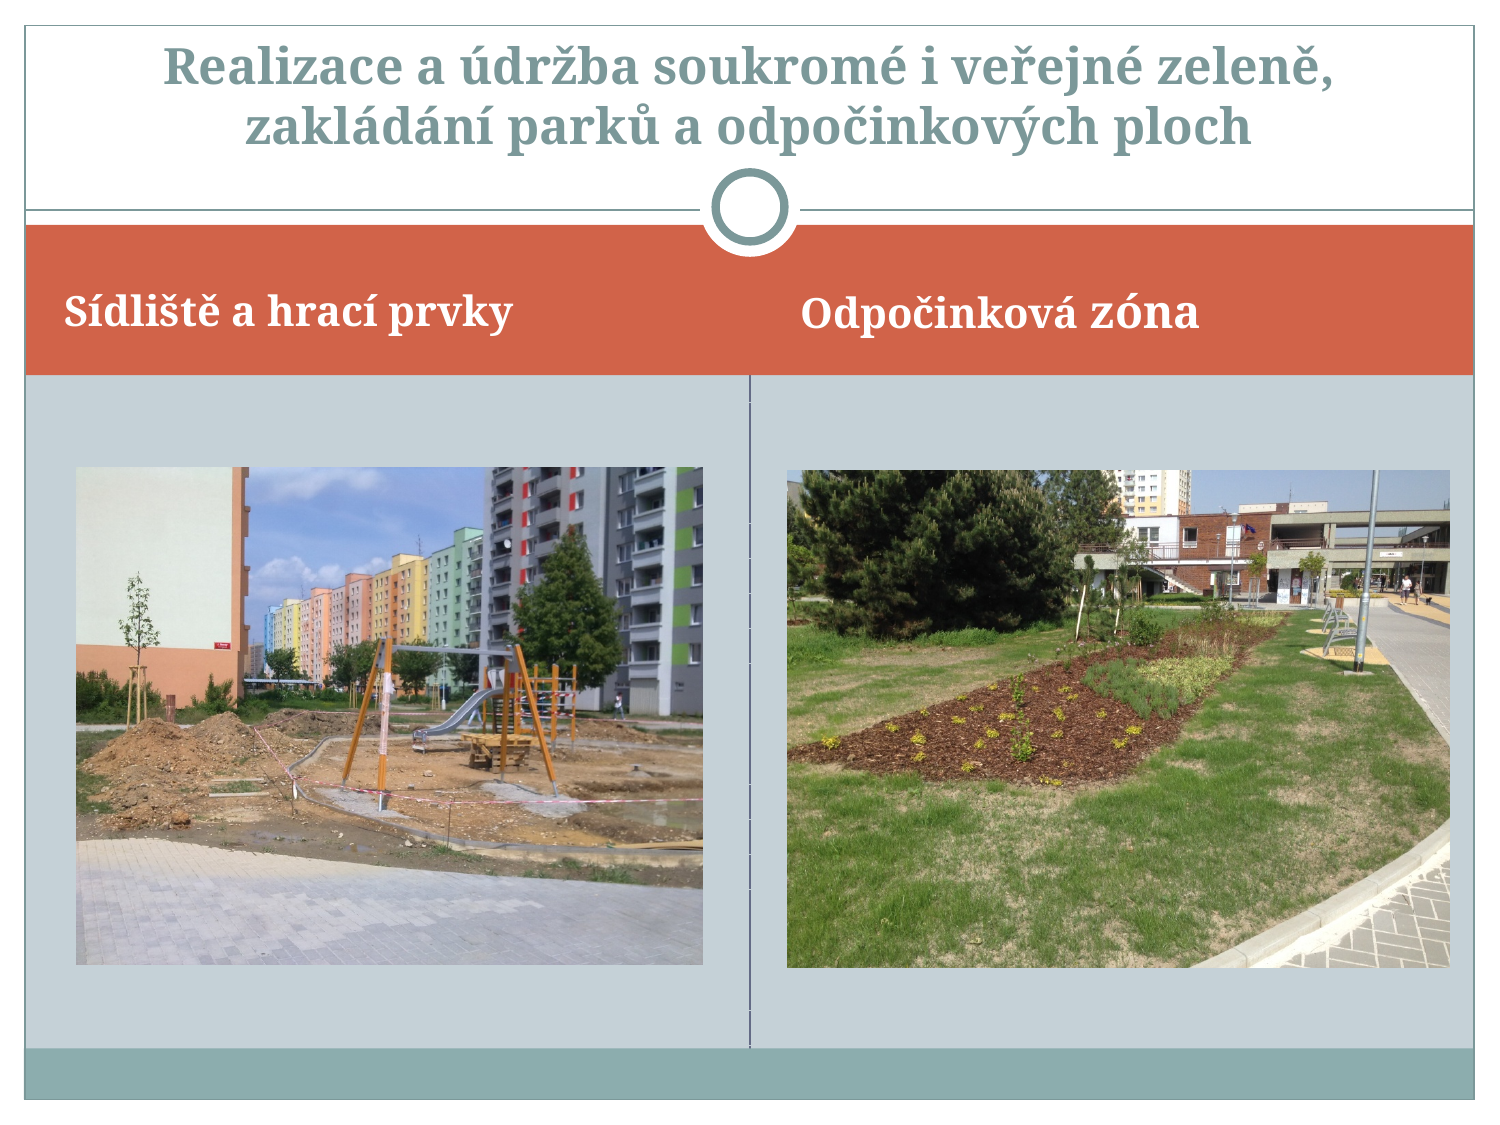

Realizace a údržba soukromé i veřejné zeleně, zakládání parků a odpočinkových ploch
Odpočinková zóna
# Sídliště a hrací prvky